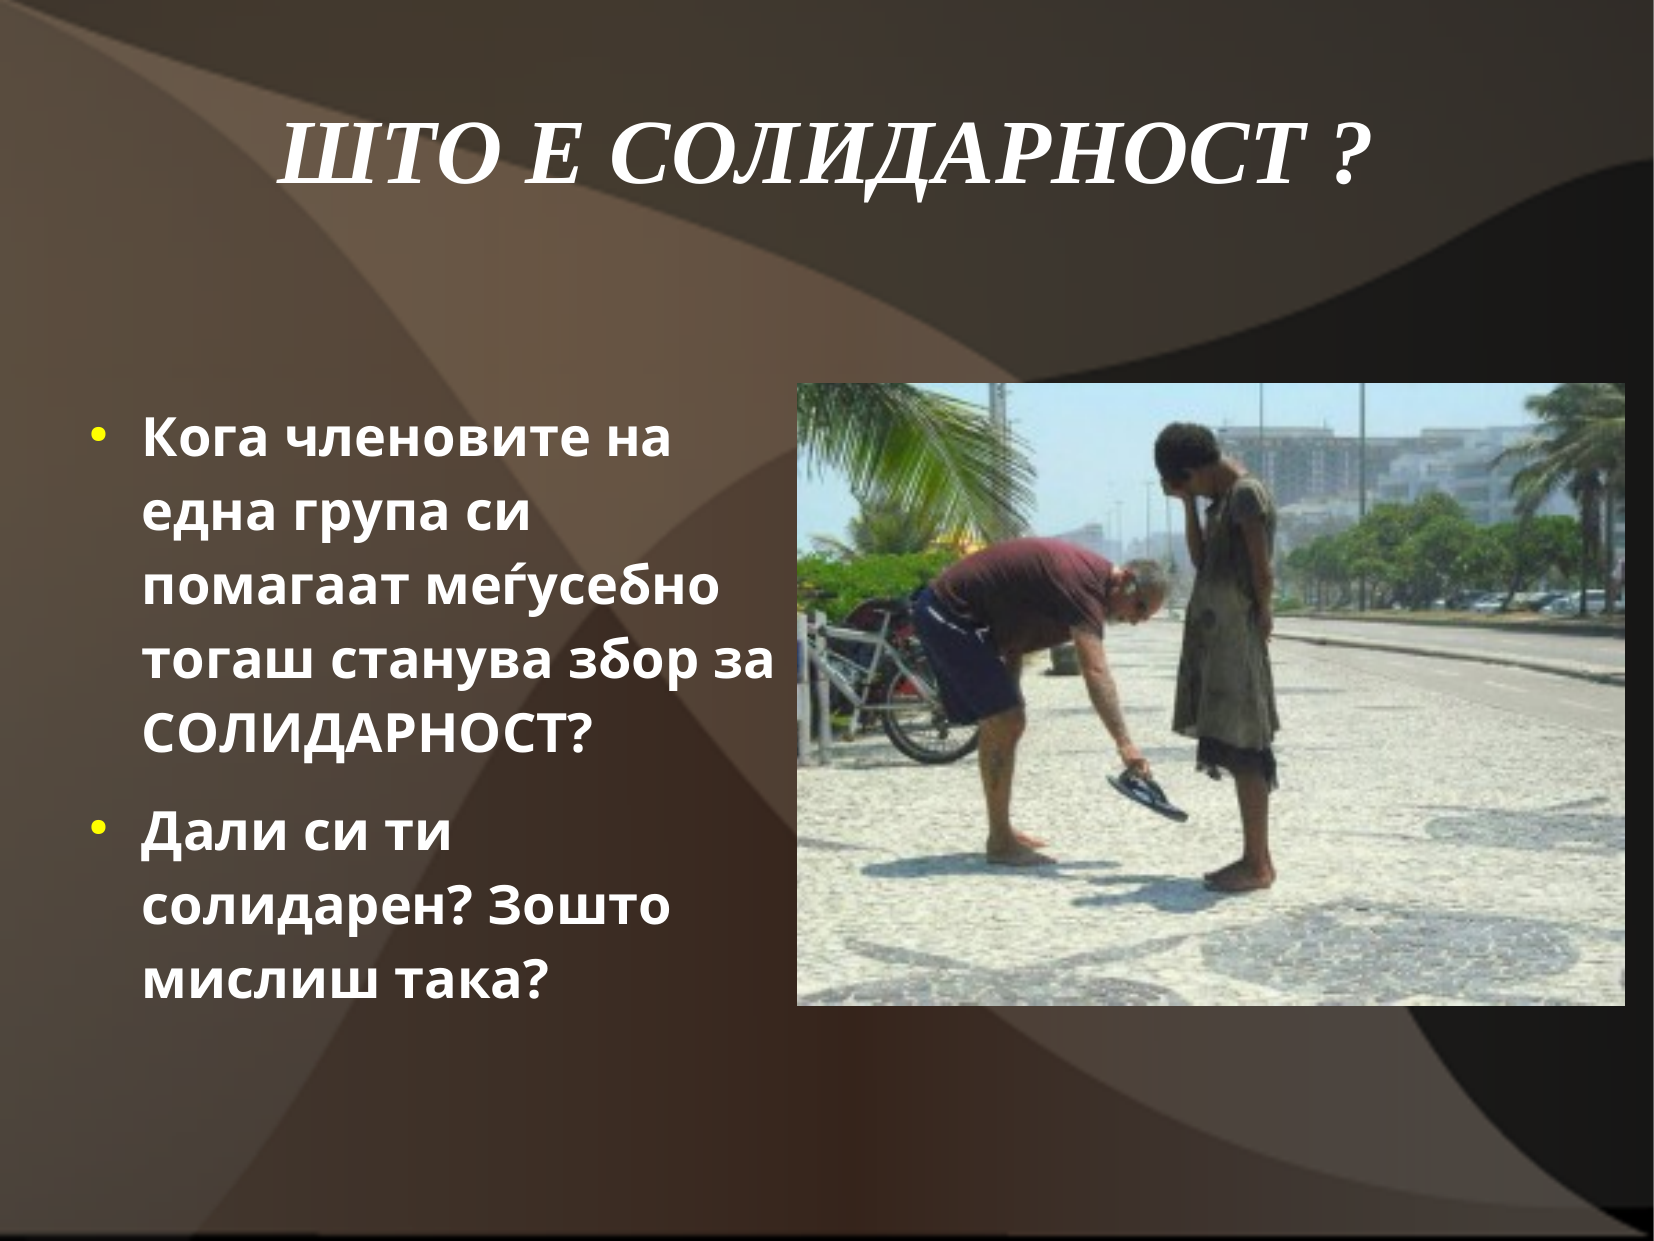

# ШТО Е СОЛИДАРНОСТ ?
Кога членовите на една група си помагаат меѓусебно тогаш станува збор за СОЛИДАРНОСТ?
Дали си ти солидарен? Зошто мислиш така?